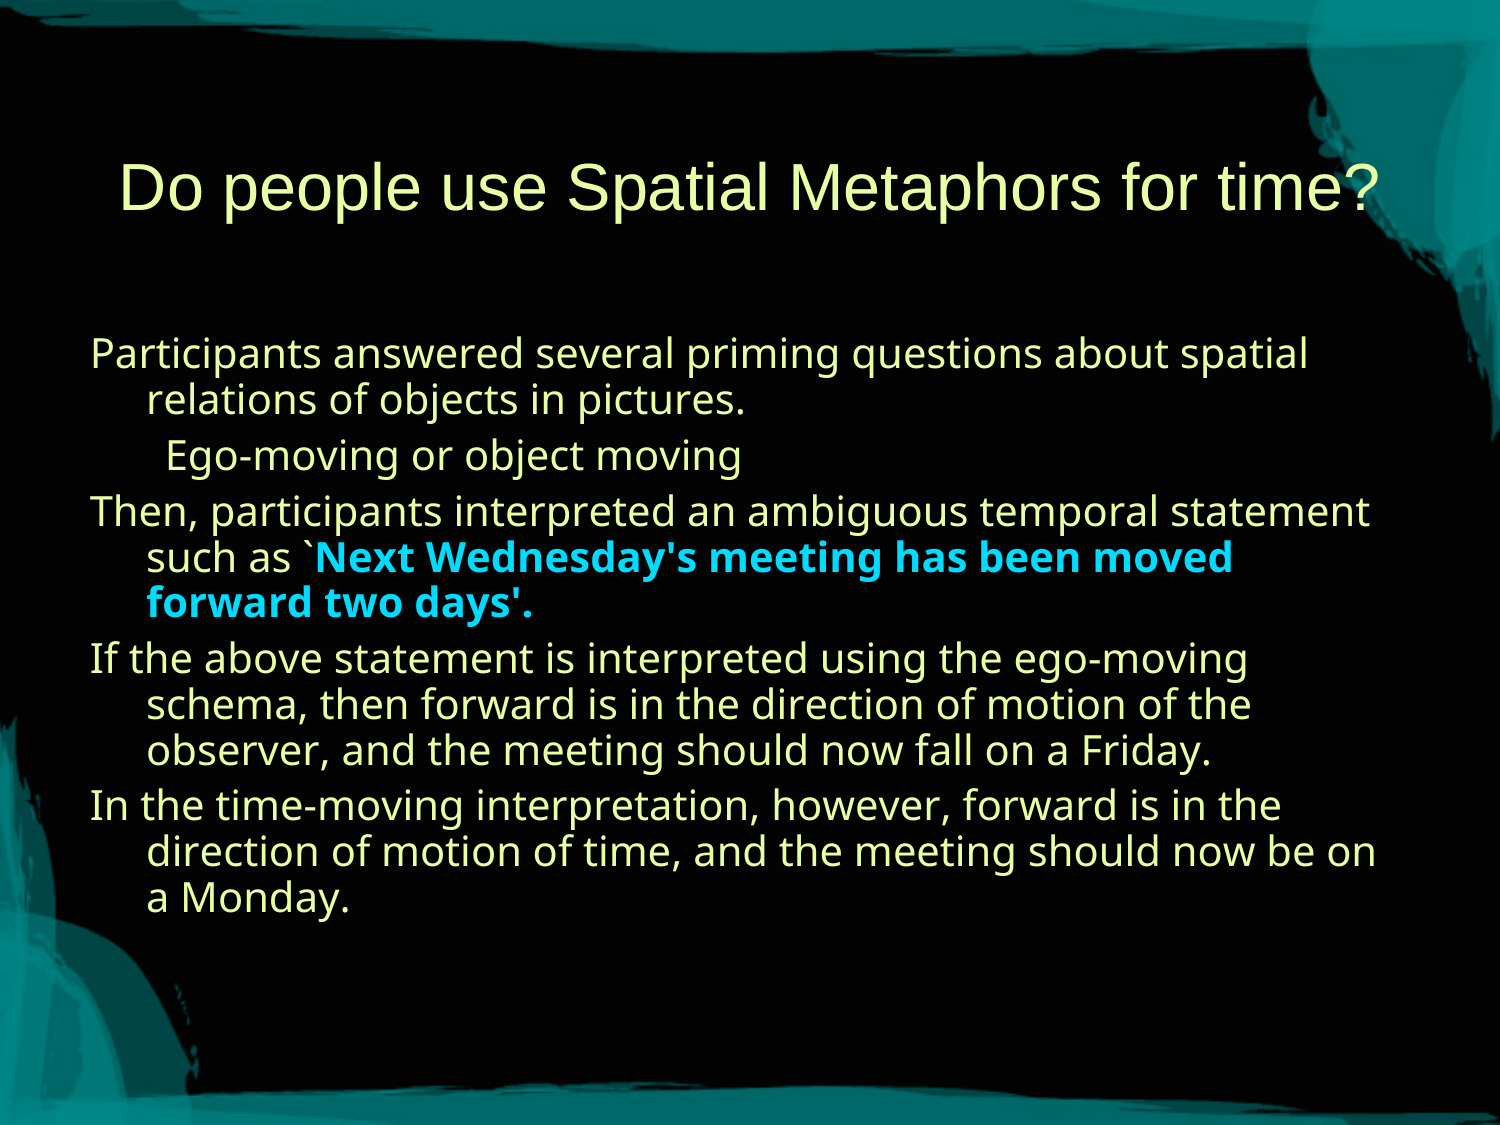

# Do people use Spatial Metaphors for time?
Participants answered several priming questions about spatial relations of objects in pictures.
Ego-moving or object moving
Then, participants interpreted an ambiguous temporal statement such as `Next Wednesday's meeting has been moved forward two days'.
If the above statement is interpreted using the ego-moving schema, then forward is in the direction of motion of the observer, and the meeting should now fall on a Friday.
In the time-moving interpretation, however, forward is in the direction of motion of time, and the meeting should now be on a Monday.